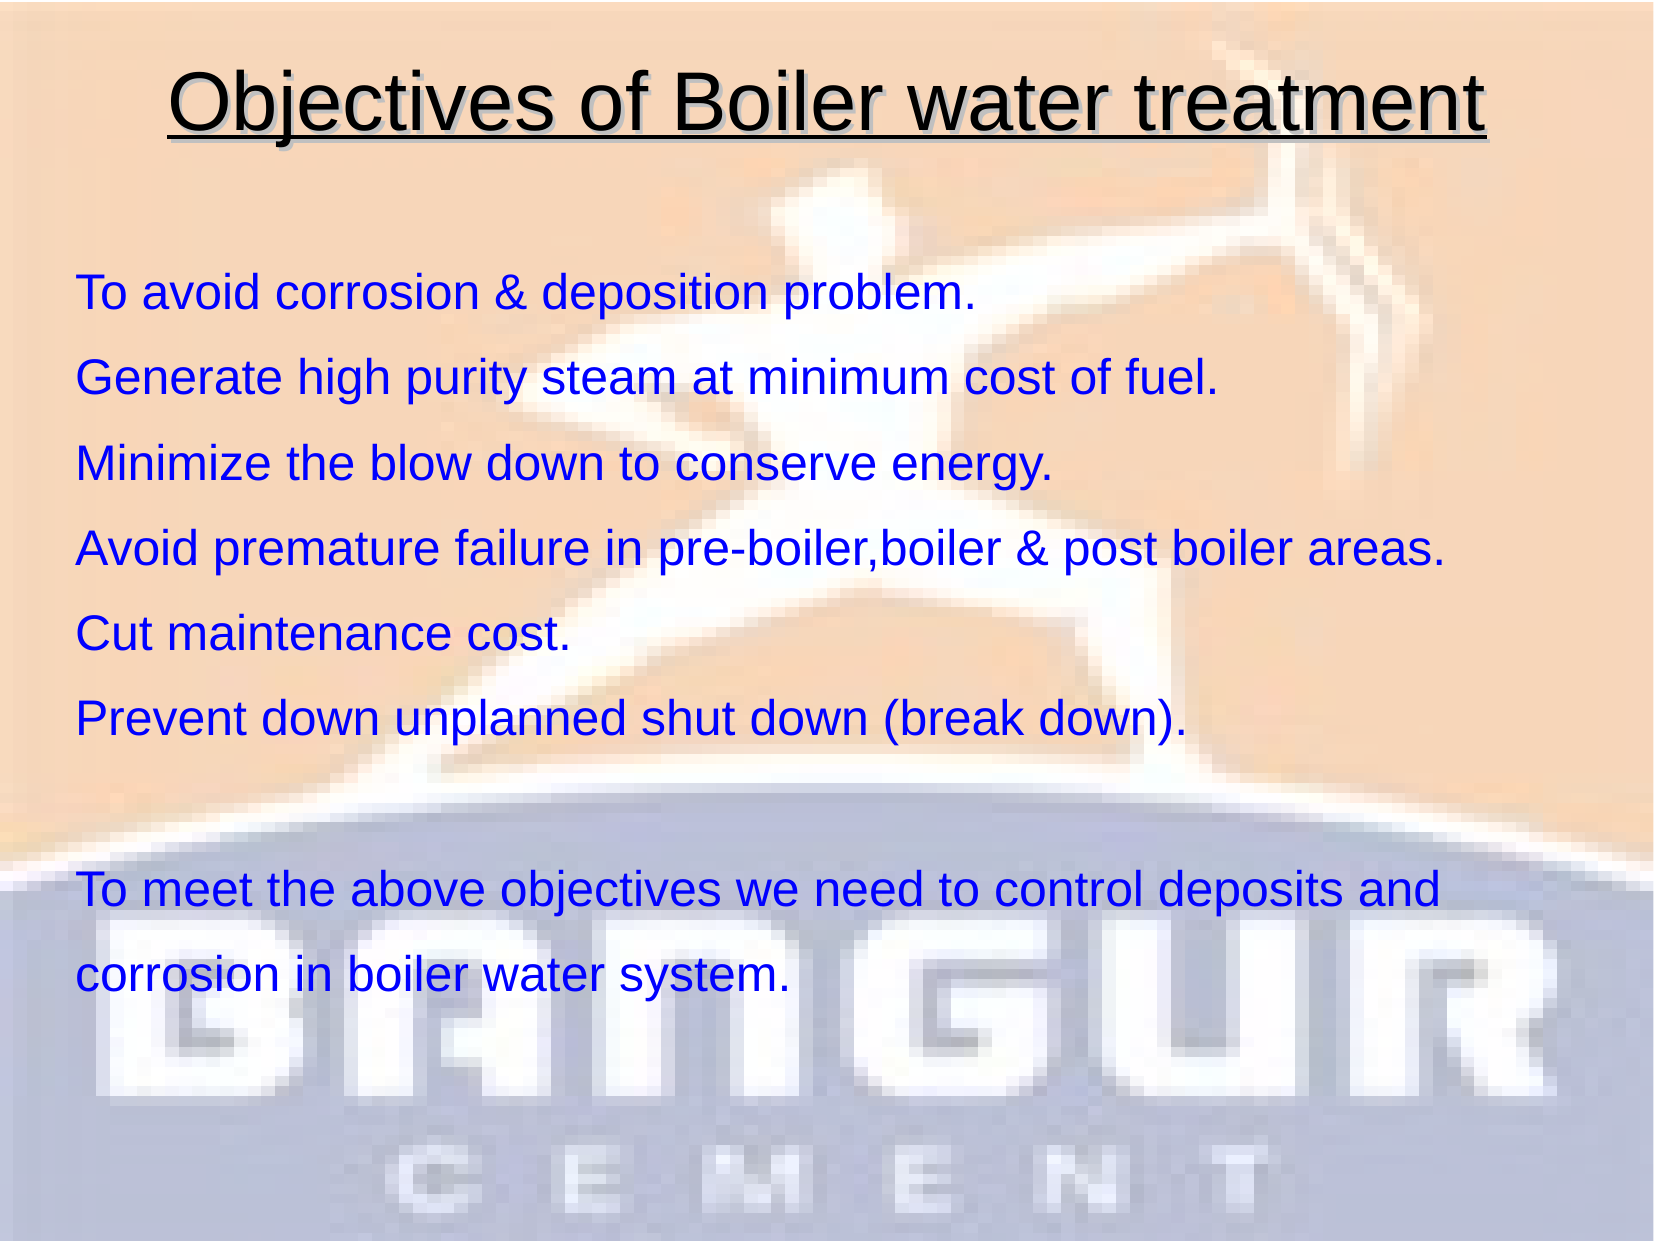

# Objectives of Boiler water treatment
To avoid corrosion & deposition problem.
Generate high purity steam at minimum cost of fuel.
Minimize the blow down to conserve energy.
Avoid premature failure in pre-boiler,boiler & post boiler areas.
Cut maintenance cost.
Prevent down unplanned shut down (break down).
To meet the above objectives we need to control deposits and
corrosion in boiler water system.